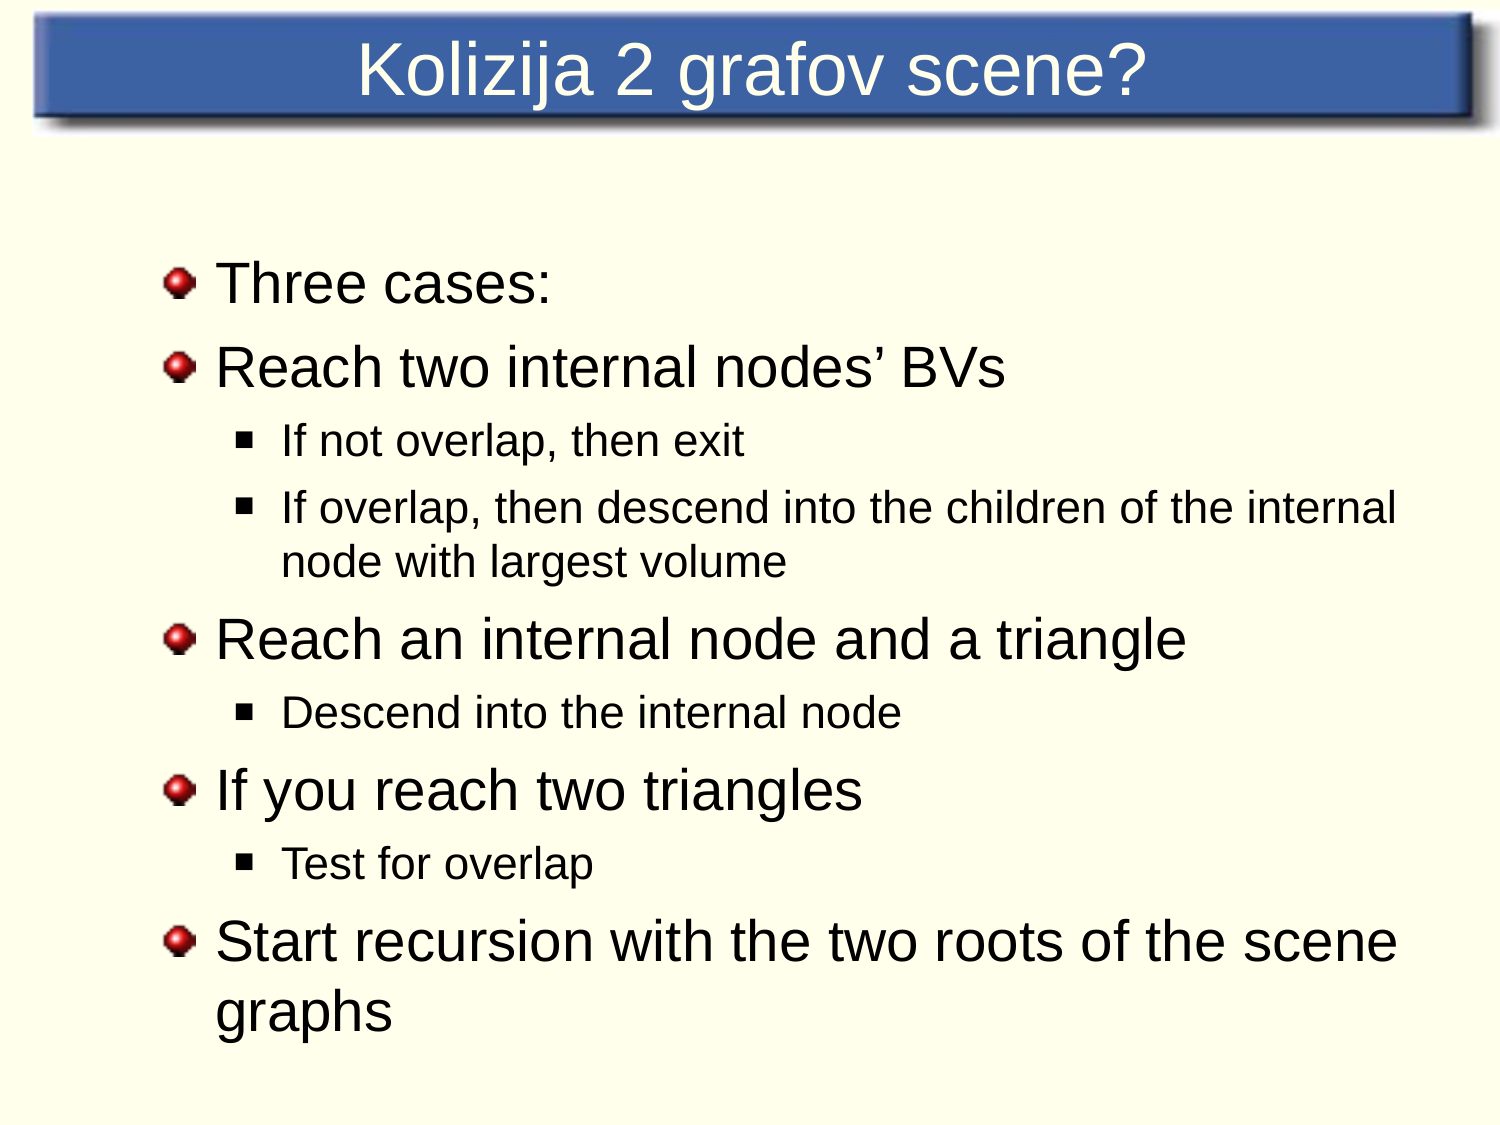

# Kolizija 2 grafov scene?
Three cases:
Reach two internal nodes’ BVs
If not overlap, then exit
If overlap, then descend into the children of the internal node with largest volume
Reach an internal node and a triangle
Descend into the internal node
If you reach two triangles
Test for overlap
Start recursion with the two roots of the scene graphs